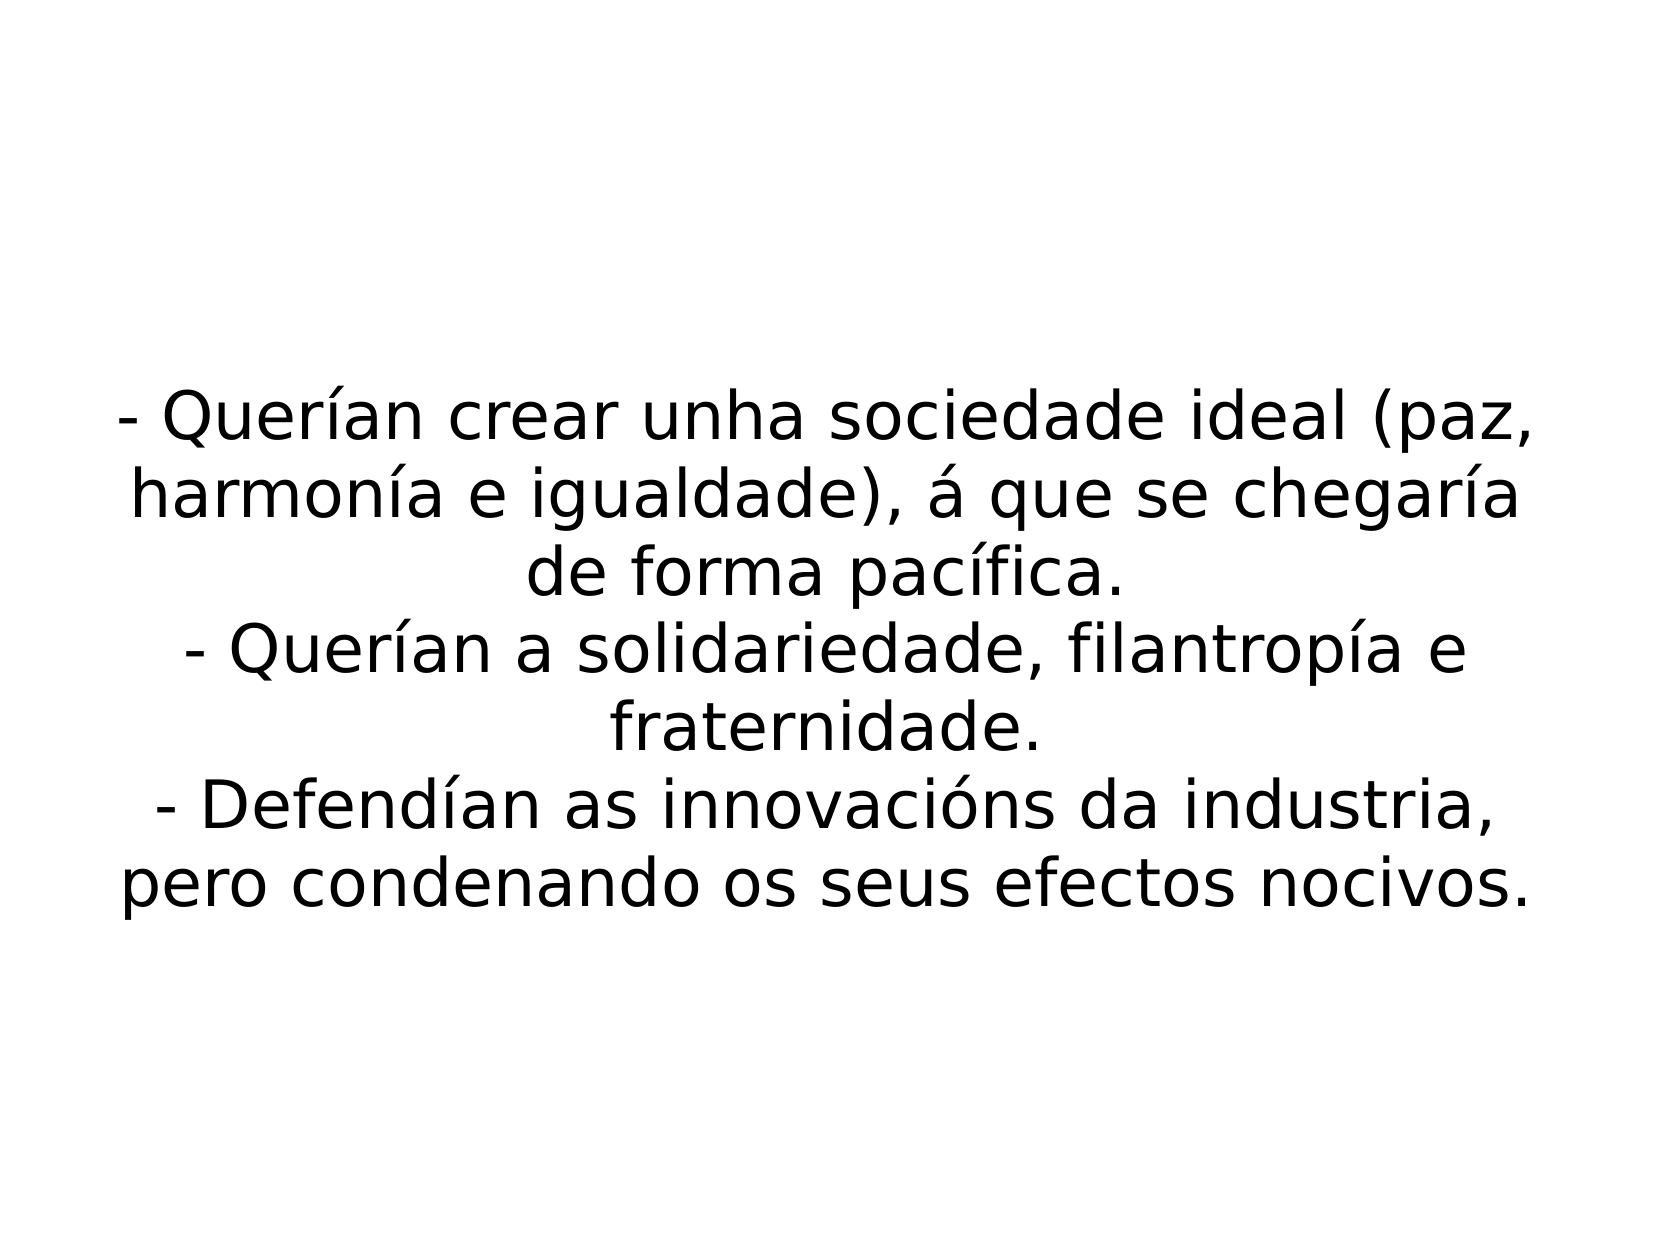

# - Querían crear unha sociedade ideal (paz, harmonía e igualdade), á que se chegaría de forma pacífica.
- Querían a solidariedade, filantropía e fraternidade.
- Defendían as innovacións da industria, pero condenando os seus efectos nocivos.